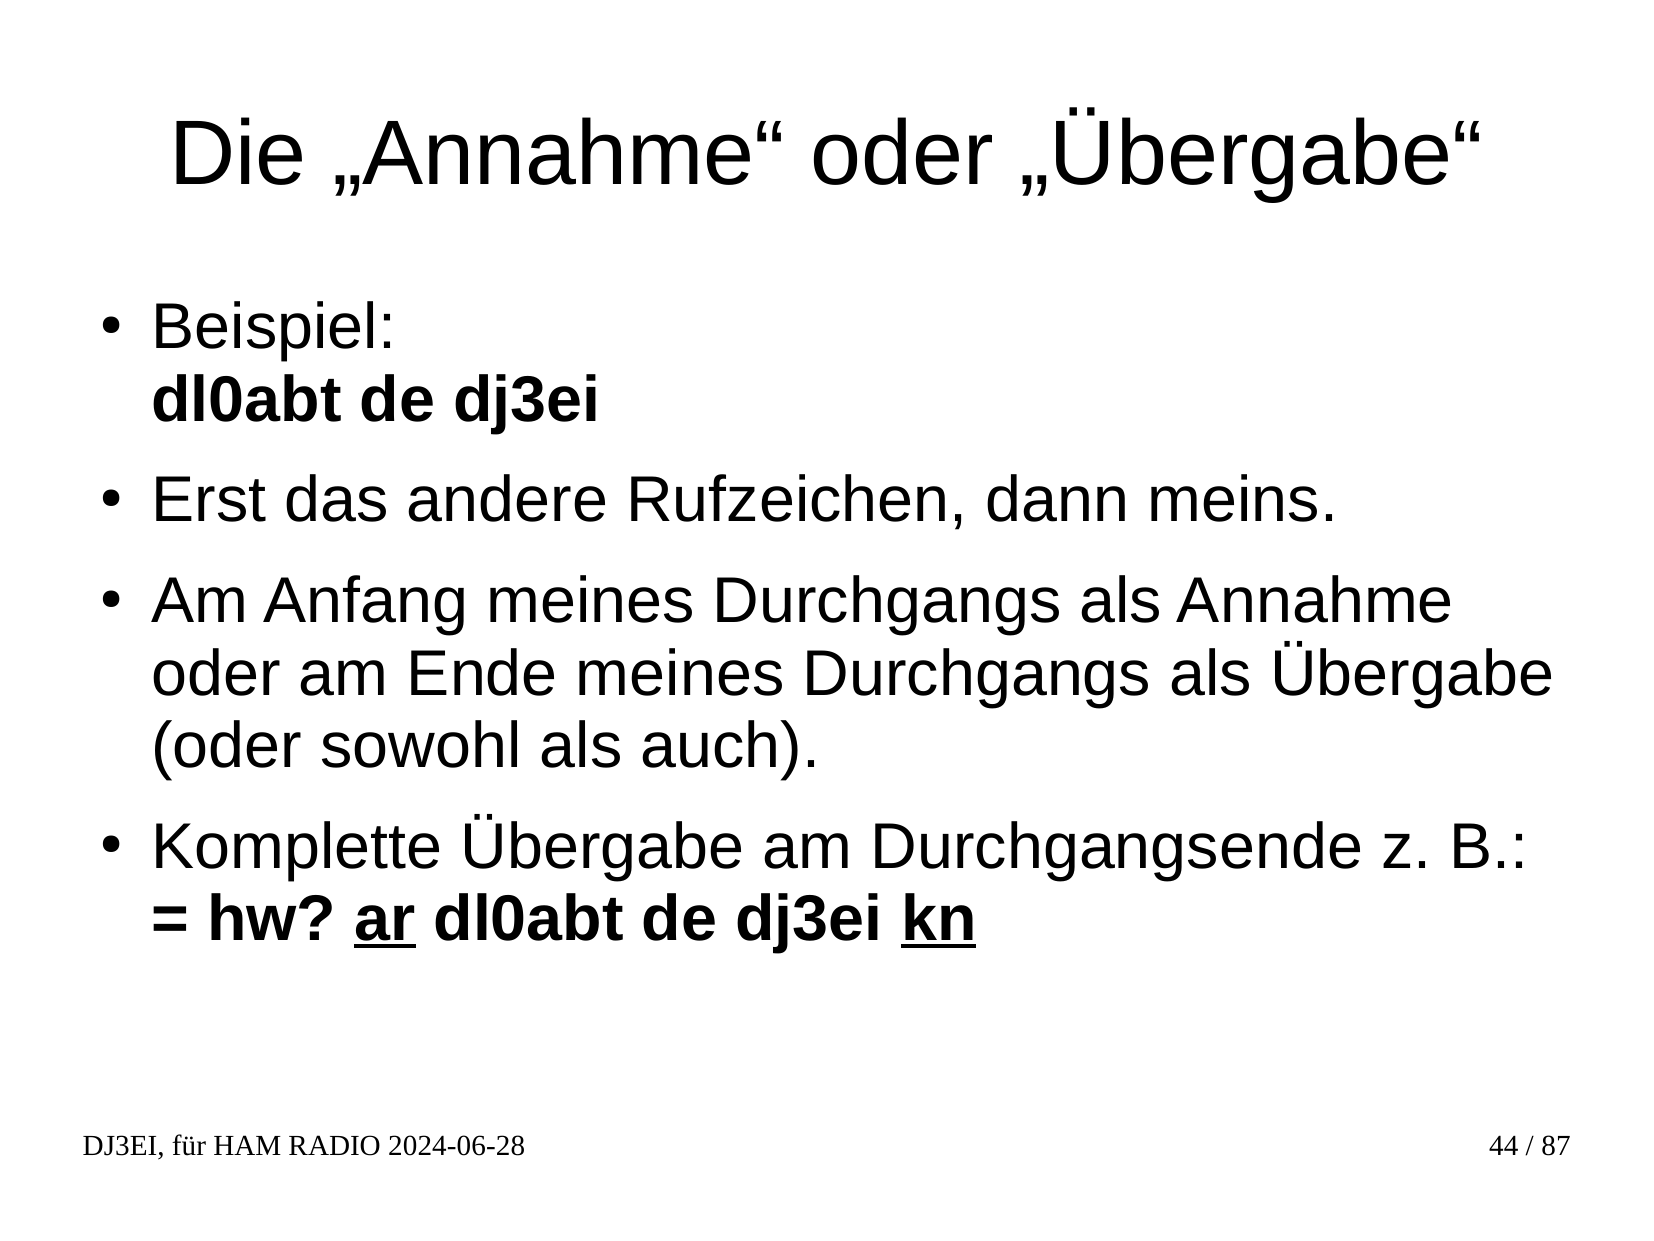

# Die „Annahme“ oder „Übergabe“
Beispiel:
dl0abt de dj3ei
Erst das andere Rufzeichen, dann meins.
Am Anfang meines Durchgangs als Annahme oder am Ende meines Durchgangs als Übergabe (oder sowohl als auch).
Komplette Übergabe am Durchgangsende z. B.:
= hw? ar dl0abt de dj3ei kn
44